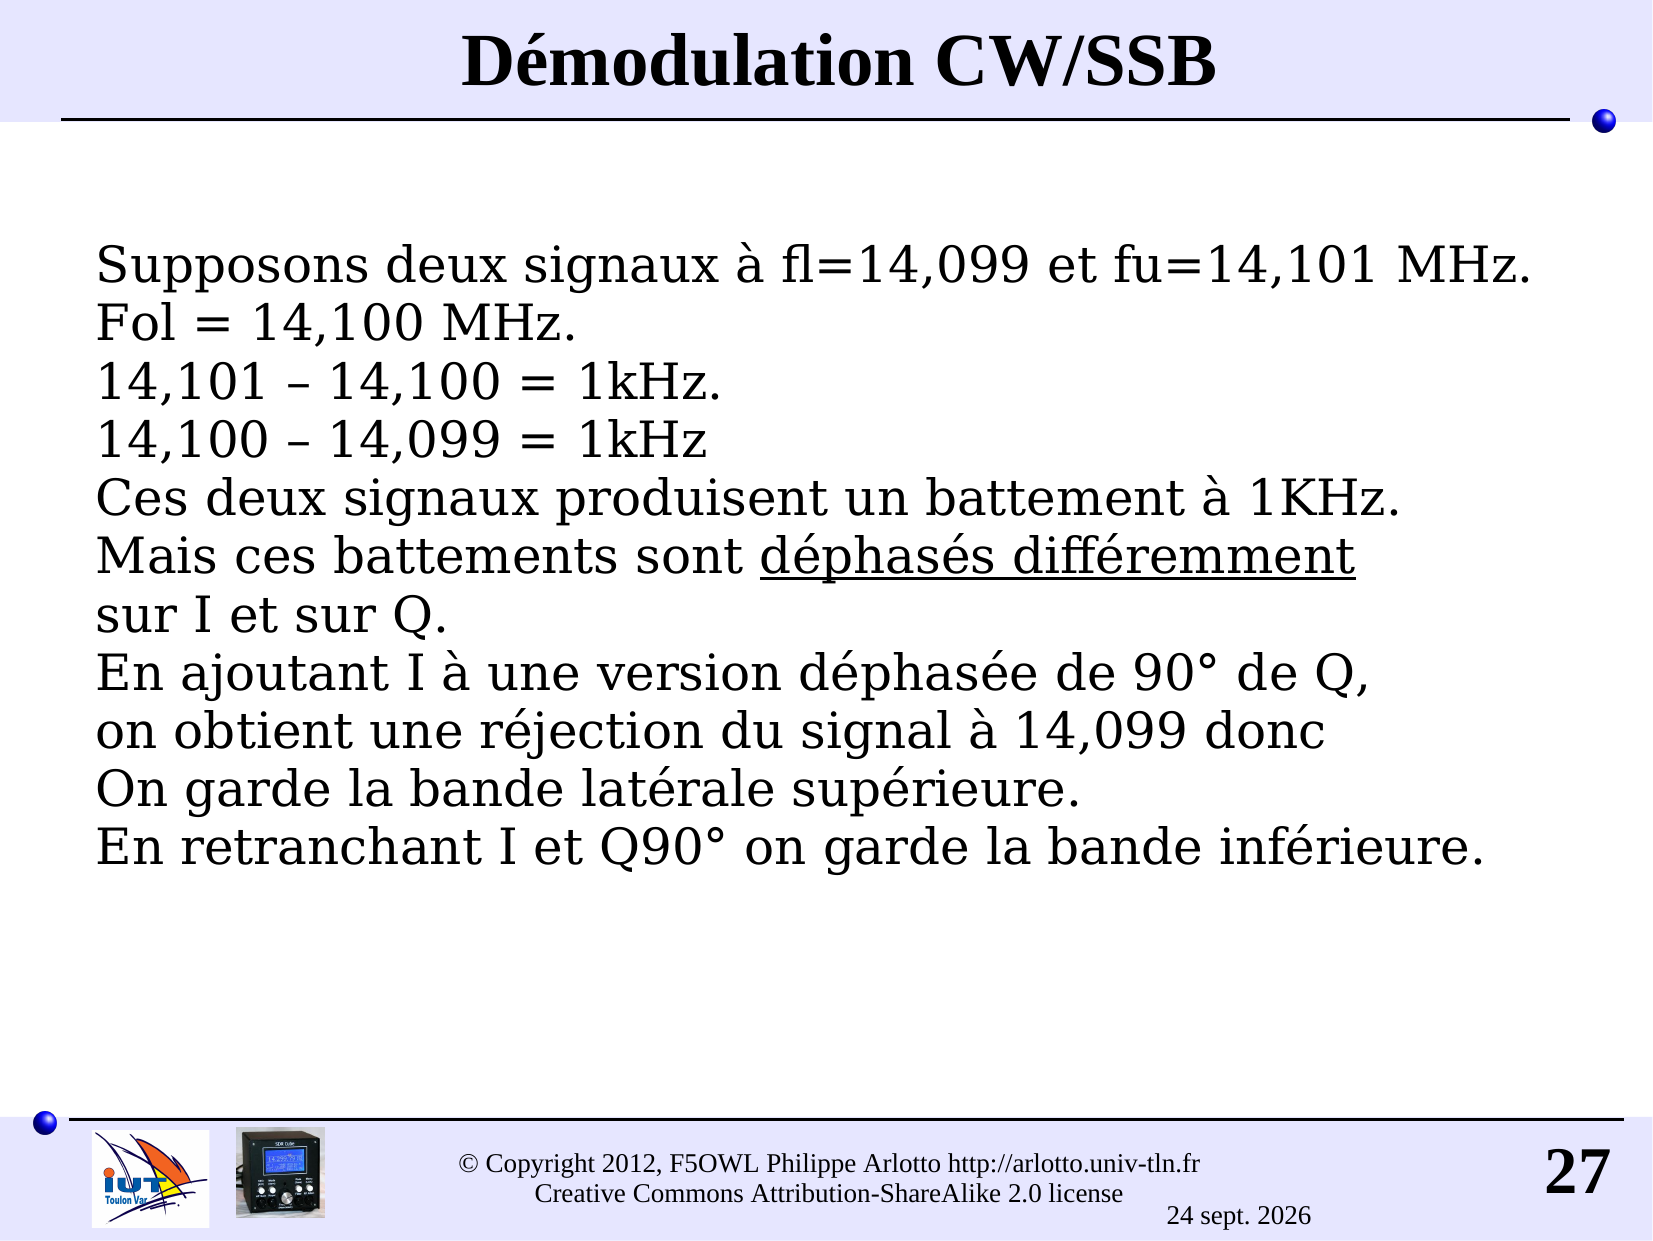

# Démodulation CW/SSB
Supposons deux signaux à fl=14,099 et fu=14,101 MHz.
Fol = 14,100 MHz.
14,101 – 14,100 = 1kHz.
14,100 – 14,099 = 1kHz
Ces deux signaux produisent un battement à 1KHz.
Mais ces battements sont déphasés différemment
sur I et sur Q.
En ajoutant I à une version déphasée de 90° de Q,
on obtient une réjection du signal à 14,099 donc
On garde la bande latérale supérieure.
En retranchant I et Q90° on garde la bande inférieure.